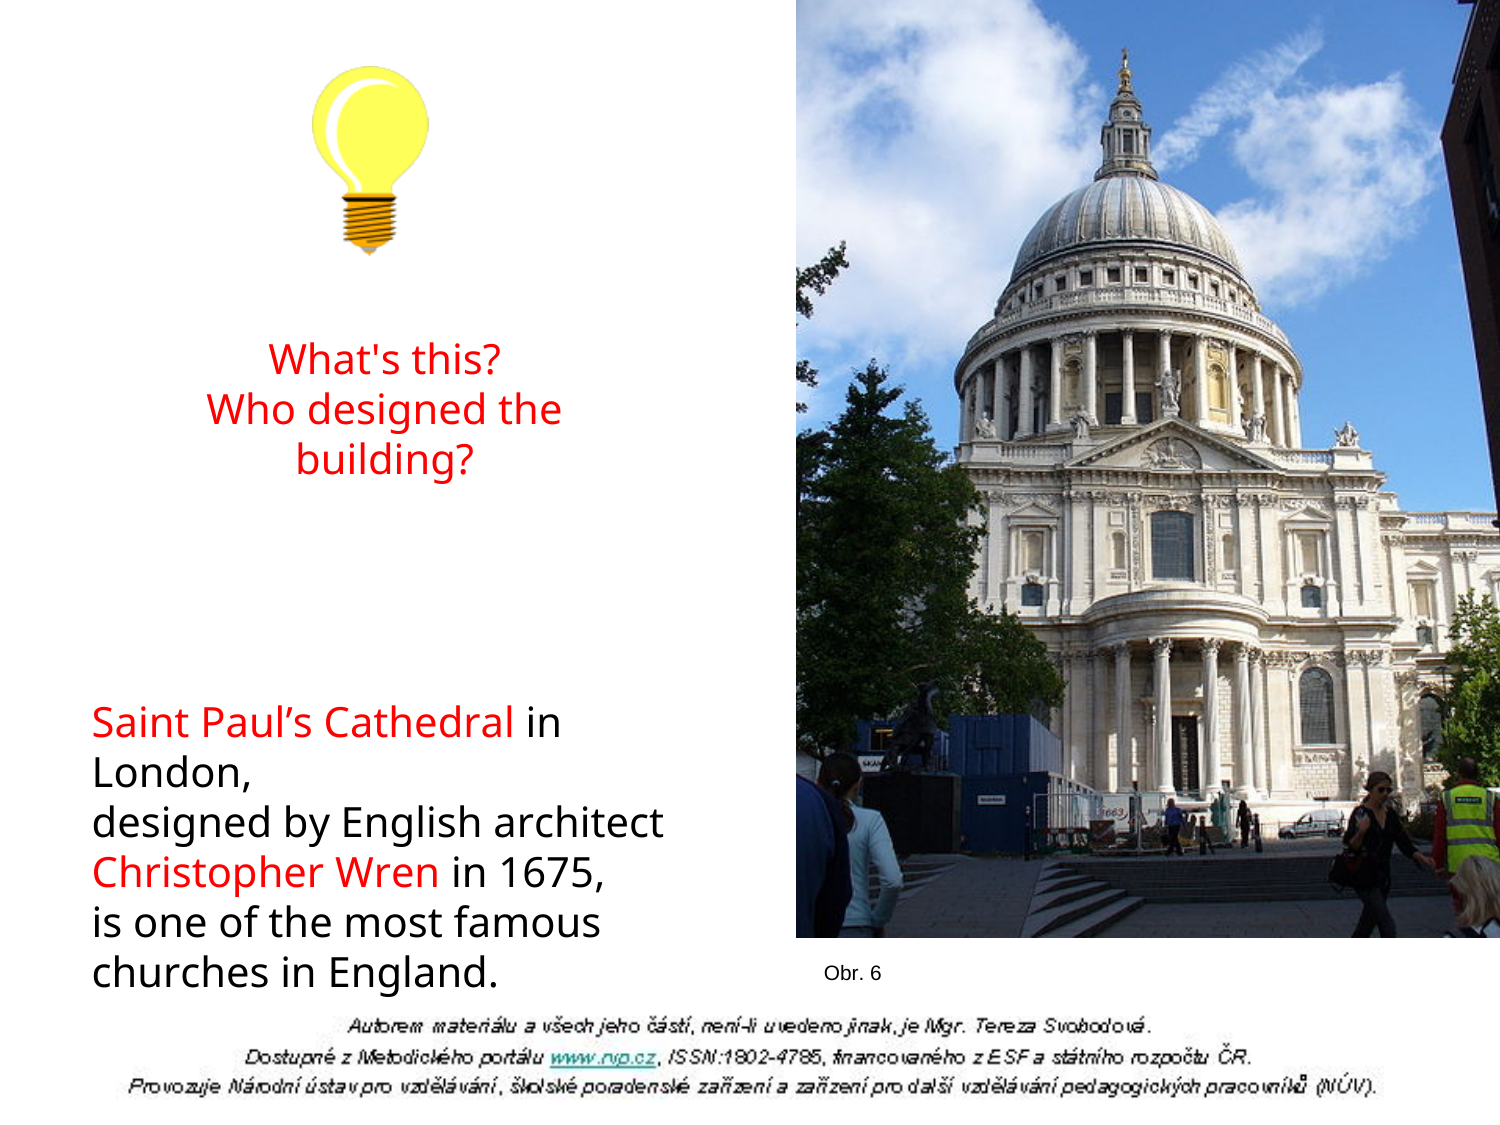

# What's this? Who designed the building?
Saint Paul’s Cathedral in London,
designed by English architect
Christopher Wren in 1675,
is one of the most famous
churches in England.
Obr. 6